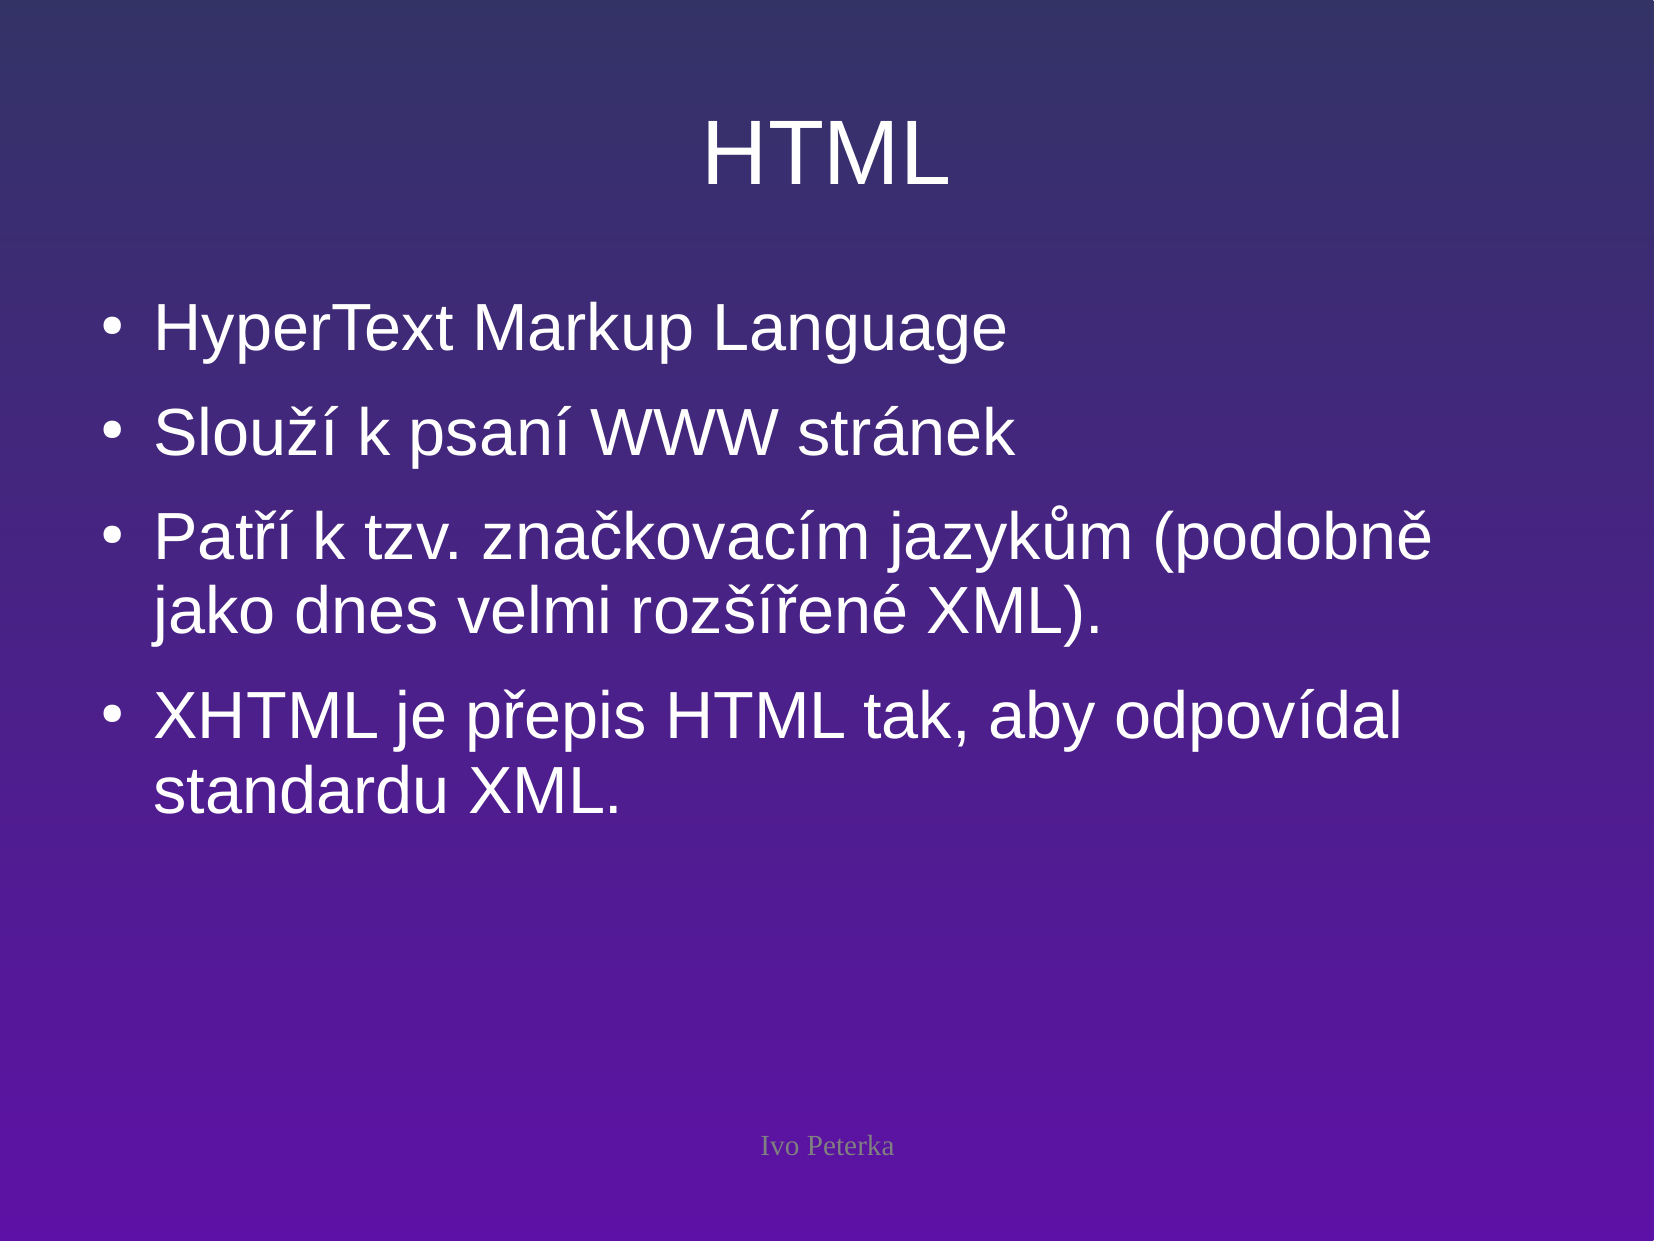

# HTML
HyperText Markup Language
Slouží k psaní WWW stránek
Patří k tzv. značkovacím jazykům (podobně jako dnes velmi rozšířené XML).
XHTML je přepis HTML tak, aby odpovídal standardu XML.